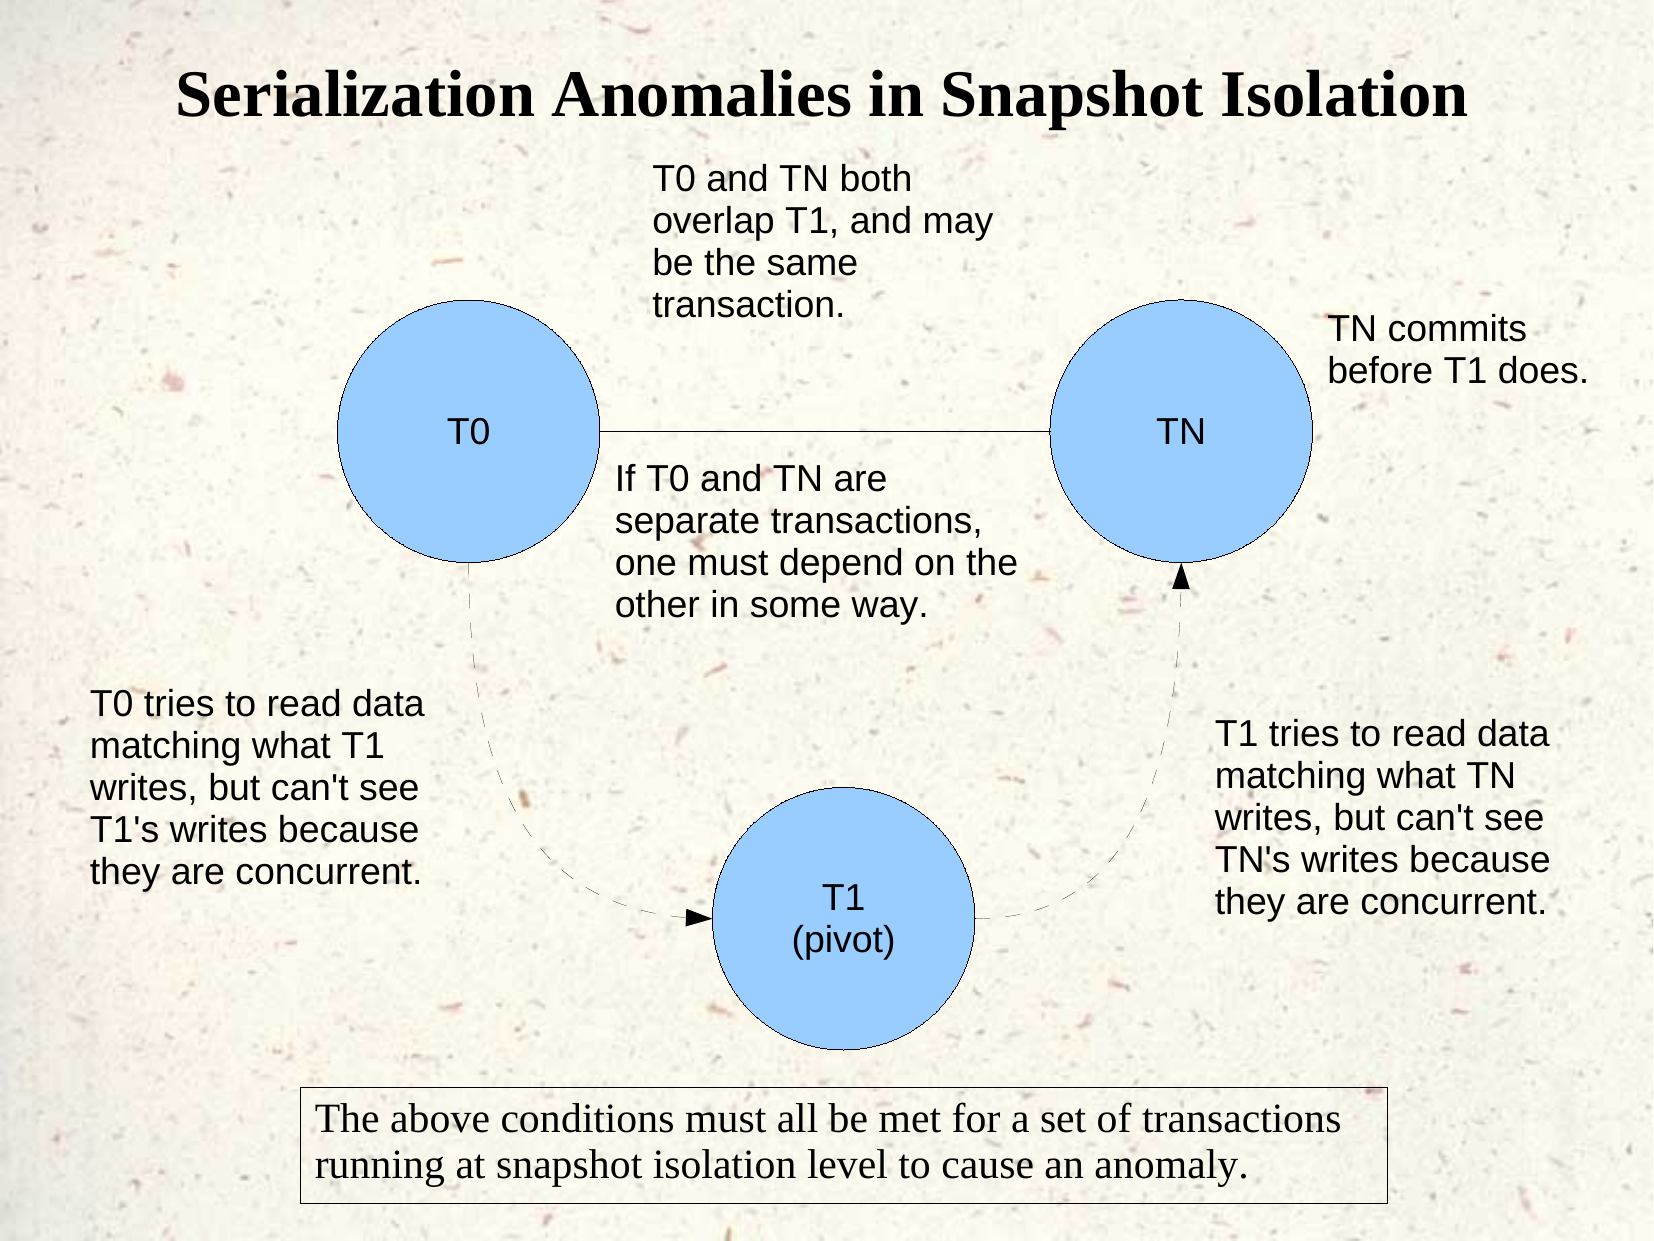

# Serialization Anomalies in Snapshot Isolation
T0 and TN both overlap T1, and may be the same transaction.
TN
TN commits before T1 does.
T0
If T0 and TN are separate transactions, one must depend on the other in some way.
T0 tries to read data matching what T1 writes, but can't see T1's writes because they are concurrent.
T1 tries to read data matching what TN writes, but can't see TN's writes because they are concurrent.
T1
(pivot)
The above conditions must all be met for a set of transactions running at snapshot isolation level to cause an anomaly.